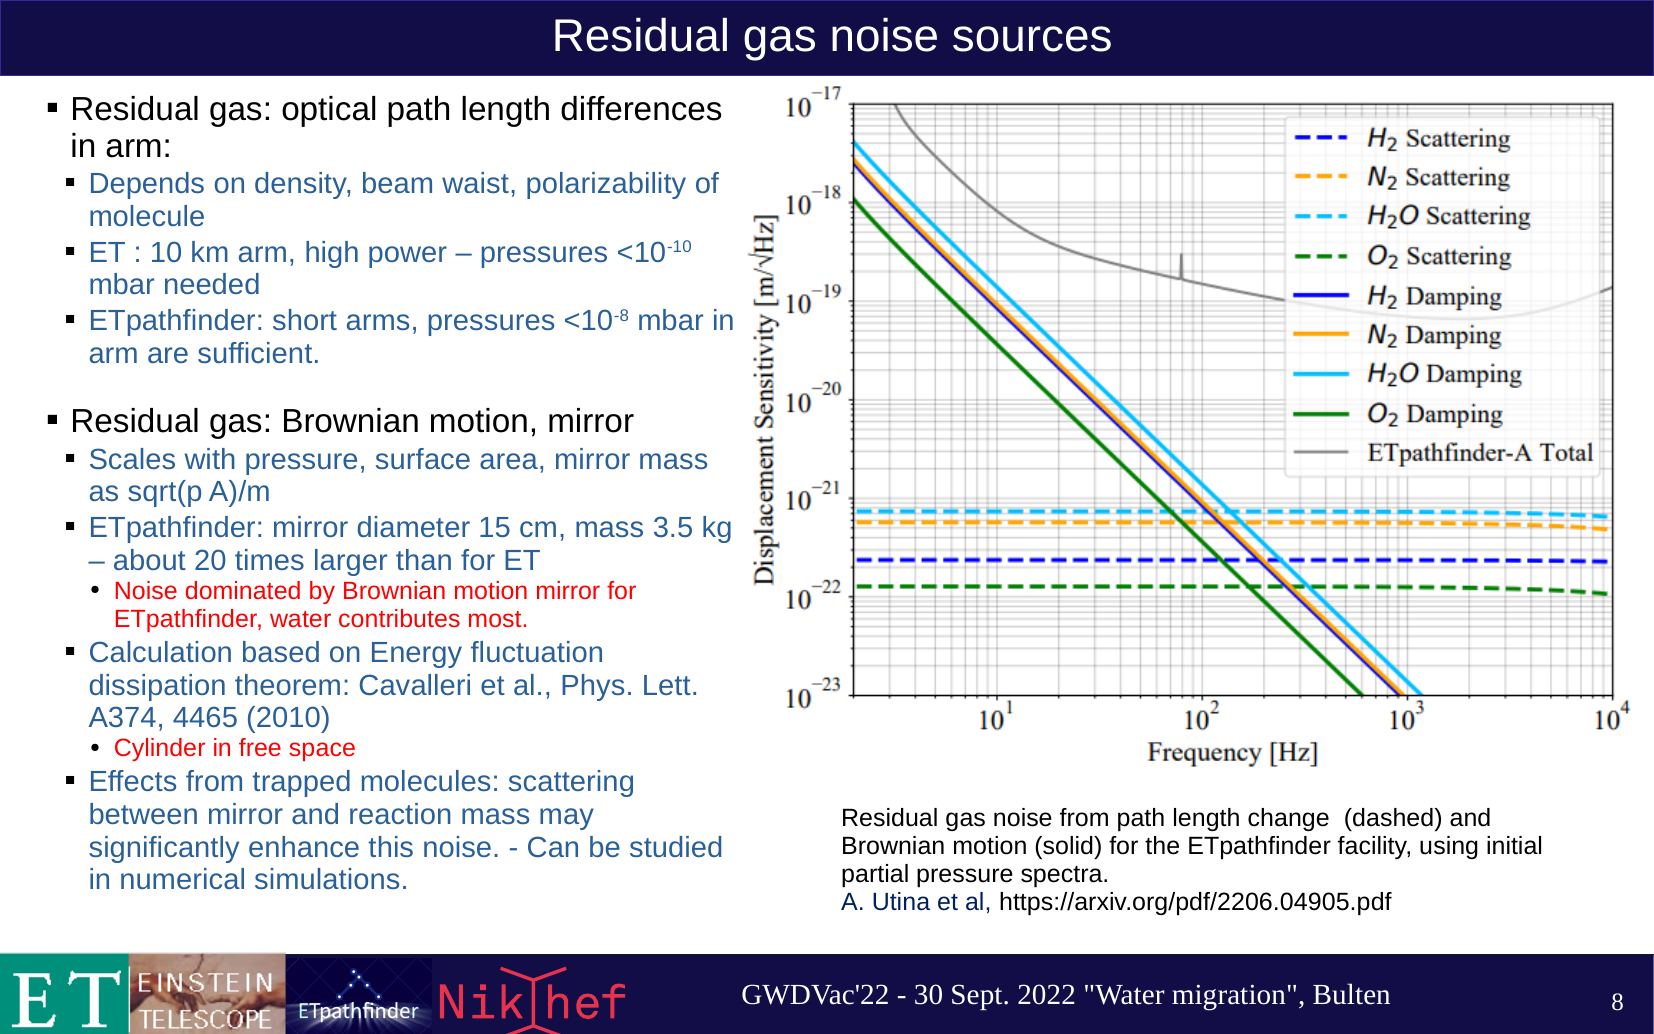

# Residual gas noise sources
Residual gas: optical path length differences in arm:
Depends on density, beam waist, polarizability of molecule
ET : 10 km arm, high power – pressures <10-10 mbar needed
ETpathfinder: short arms, pressures <10-8 mbar in arm are sufficient.
Residual gas: Brownian motion, mirror
Scales with pressure, surface area, mirror mass as sqrt(p A)/m
ETpathfinder: mirror diameter 15 cm, mass 3.5 kg – about 20 times larger than for ET
Noise dominated by Brownian motion mirror for ETpathfinder, water contributes most.
Calculation based on Energy fluctuation dissipation theorem: Cavalleri et al., Phys. Lett. A374, 4465 (2010)
Cylinder in free space
Effects from trapped molecules: scattering between mirror and reaction mass may significantly enhance this noise. - Can be studied in numerical simulations.
Residual gas noise from path length change (dashed) and Brownian motion (solid) for the ETpathfinder facility, using initial partial pressure spectra.
A. Utina et al, https://arxiv.org/pdf/2206.04905.pdf
GWDVac'22 - 30 Sept. 2022 "Water migration", Bulten
8